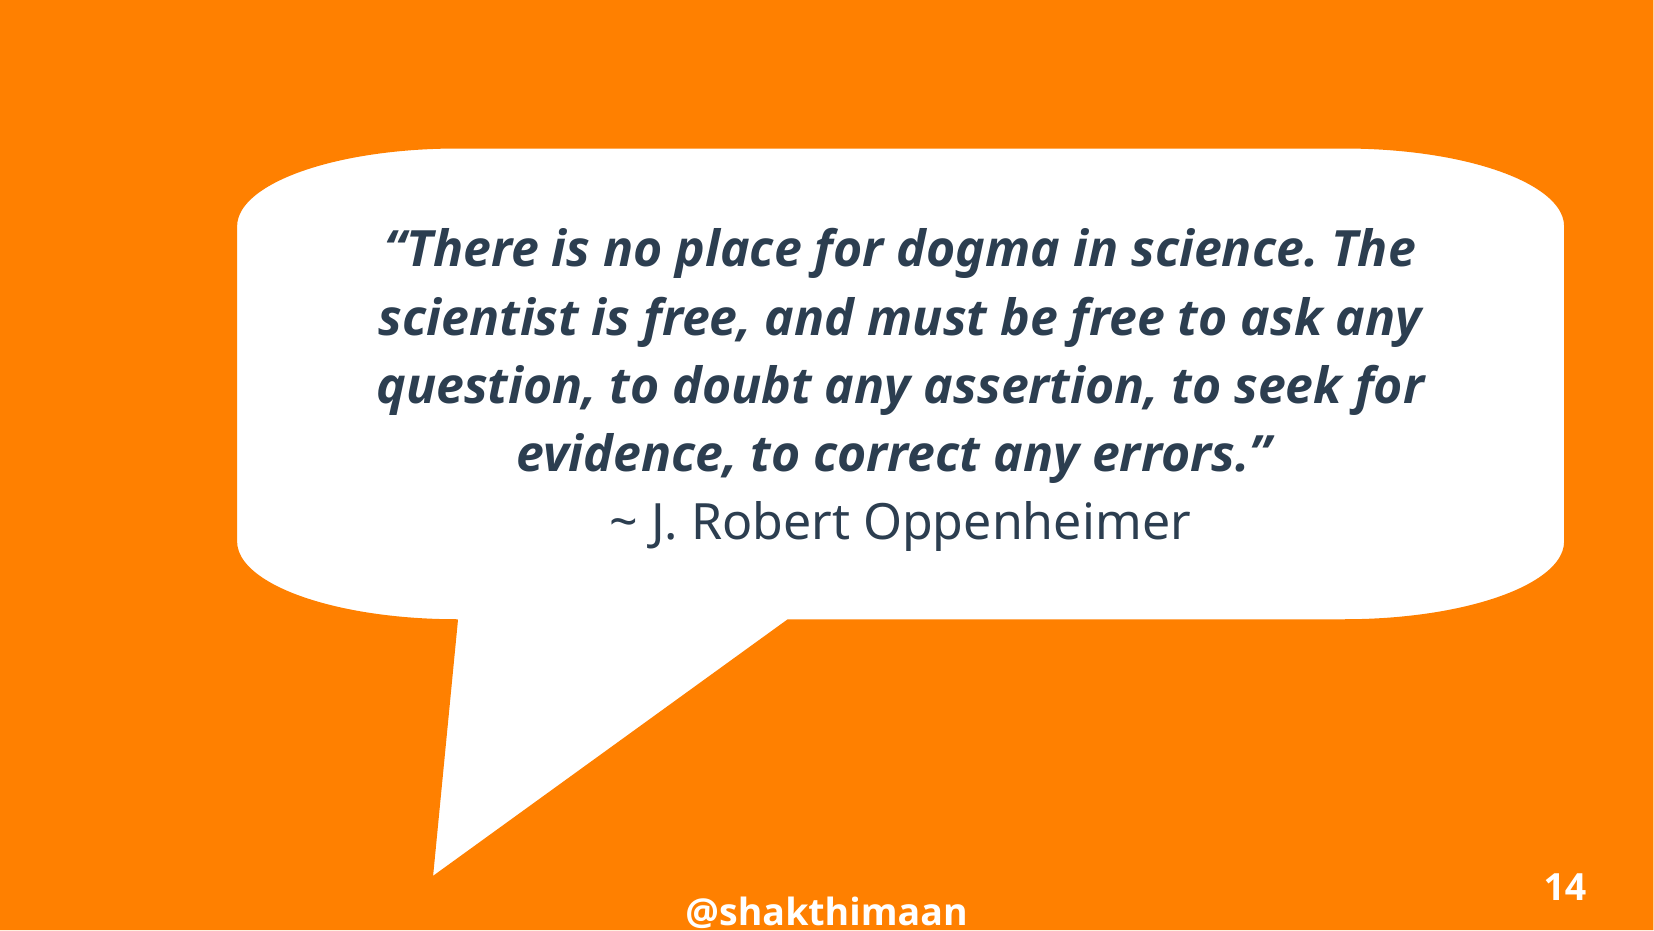

“There is no place for dogma in science. The scientist is free, and must be free to ask any question, to doubt any assertion, to seek for evidence, to correct any errors.”
~ J. Robert Oppenheimer
14
@shakthimaan